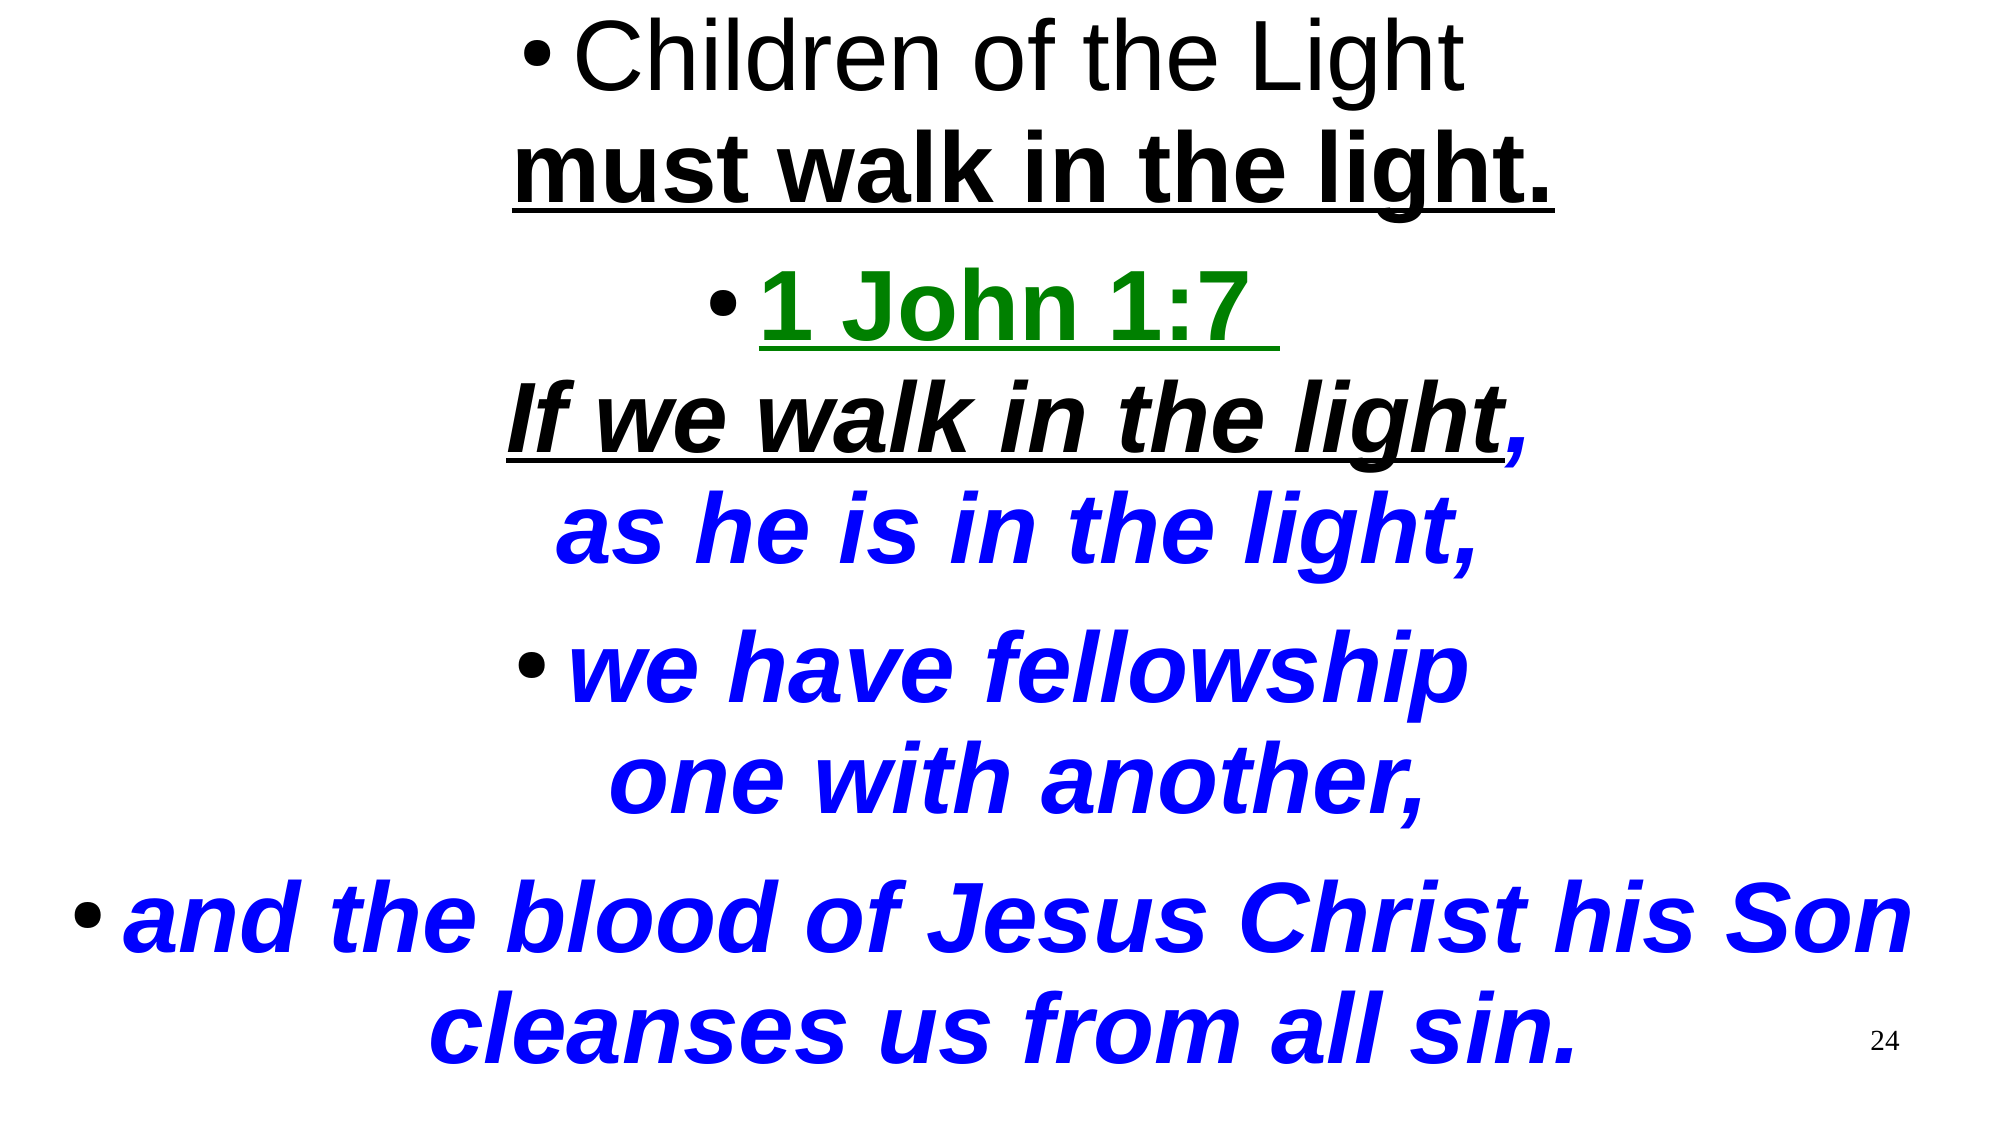

# Children of the Light must walk in the light.
1 John 1:7 
If we walk in the light,
as he is in the light,
we have fellowship
one with another,
and the blood of Jesus Christ his Son
cleanses us from all sin.
24